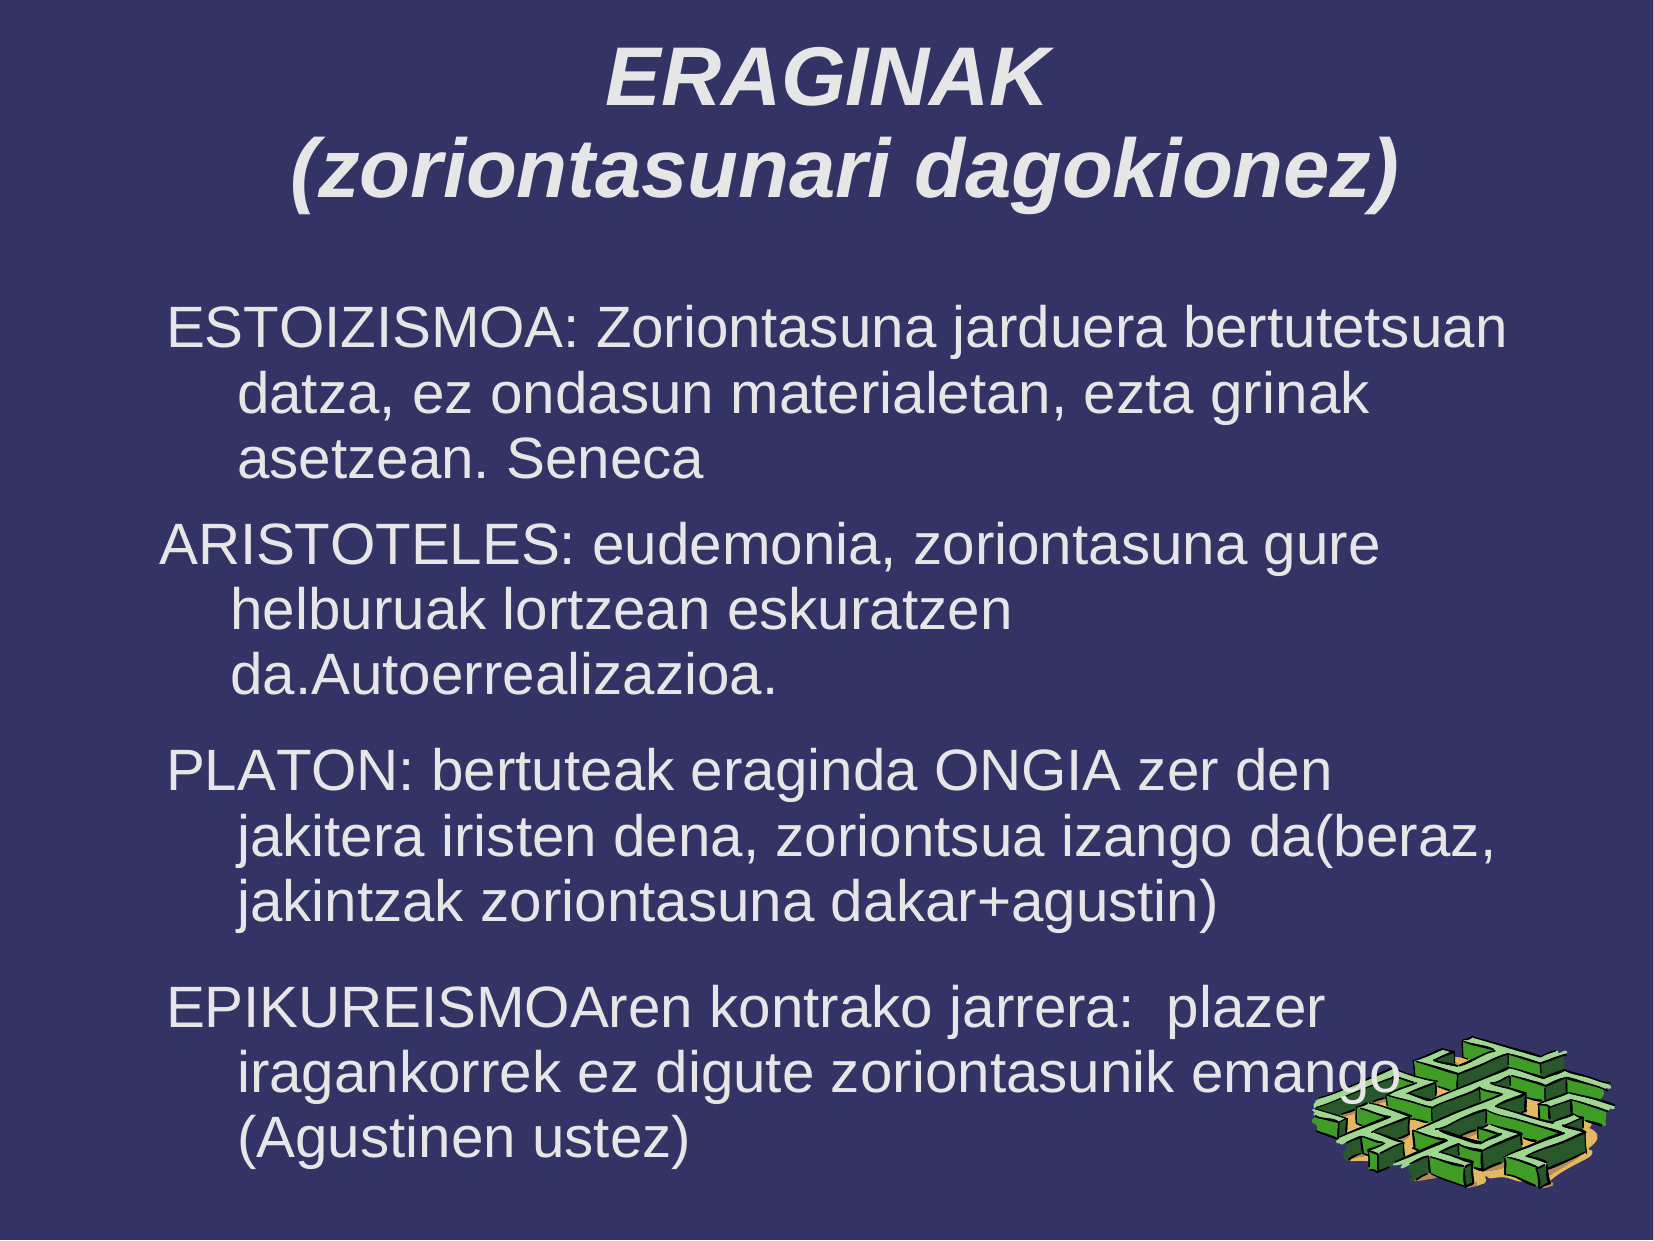

# ERAGINAK (zoriontasunari dagokionez)
ESTOIZISMOA: Zoriontasuna jarduera bertutetsuan datza, ez ondasun materialetan, ezta grinak asetzean. Seneca
ARISTOTELES: eudemonia, zoriontasuna gure helburuak lortzean eskuratzen da.Autoerrealizazioa.
PLATON: bertuteak eraginda ONGIA zer den jakitera iristen dena, zoriontsua izango da(beraz, jakintzak zoriontasuna dakar+agustin)
EPIKUREISMOAren kontrako jarrera: plazer iragankorrek ez digute zoriontasunik emango (Agustinen ustez)